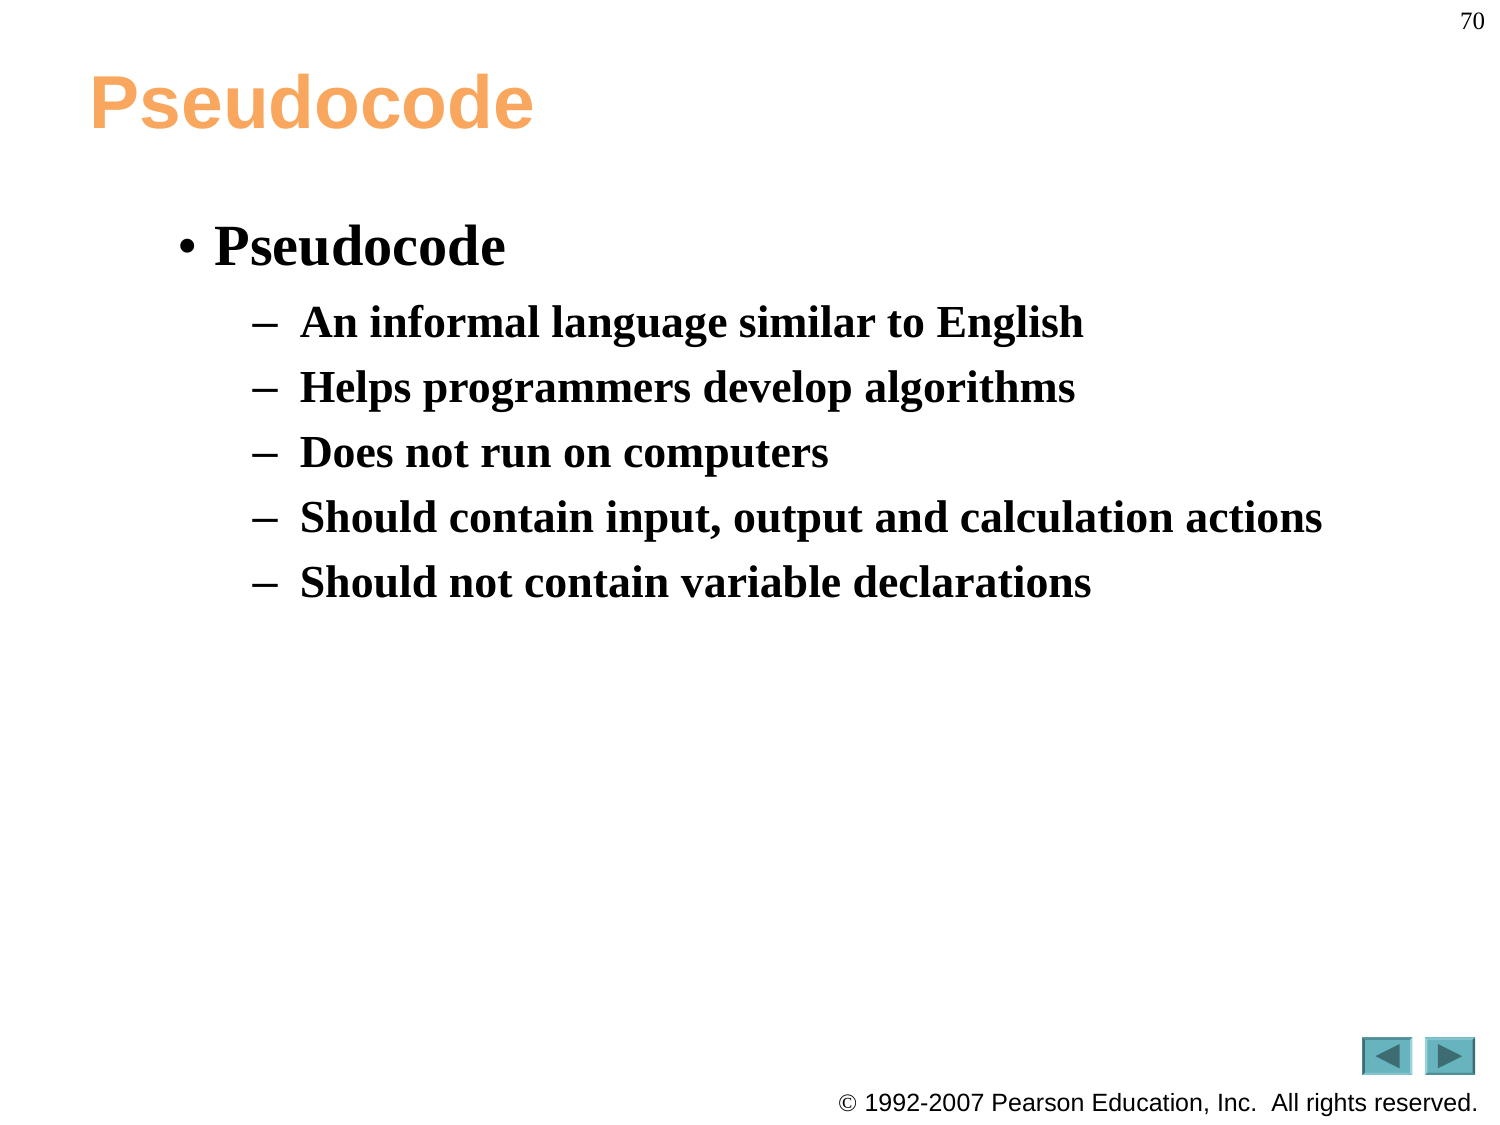

70
# Pseudocode
Pseudocode
An informal language similar to English
Helps programmers develop algorithms
Does not run on computers
Should contain input, output and calculation actions
Should not contain variable declarations